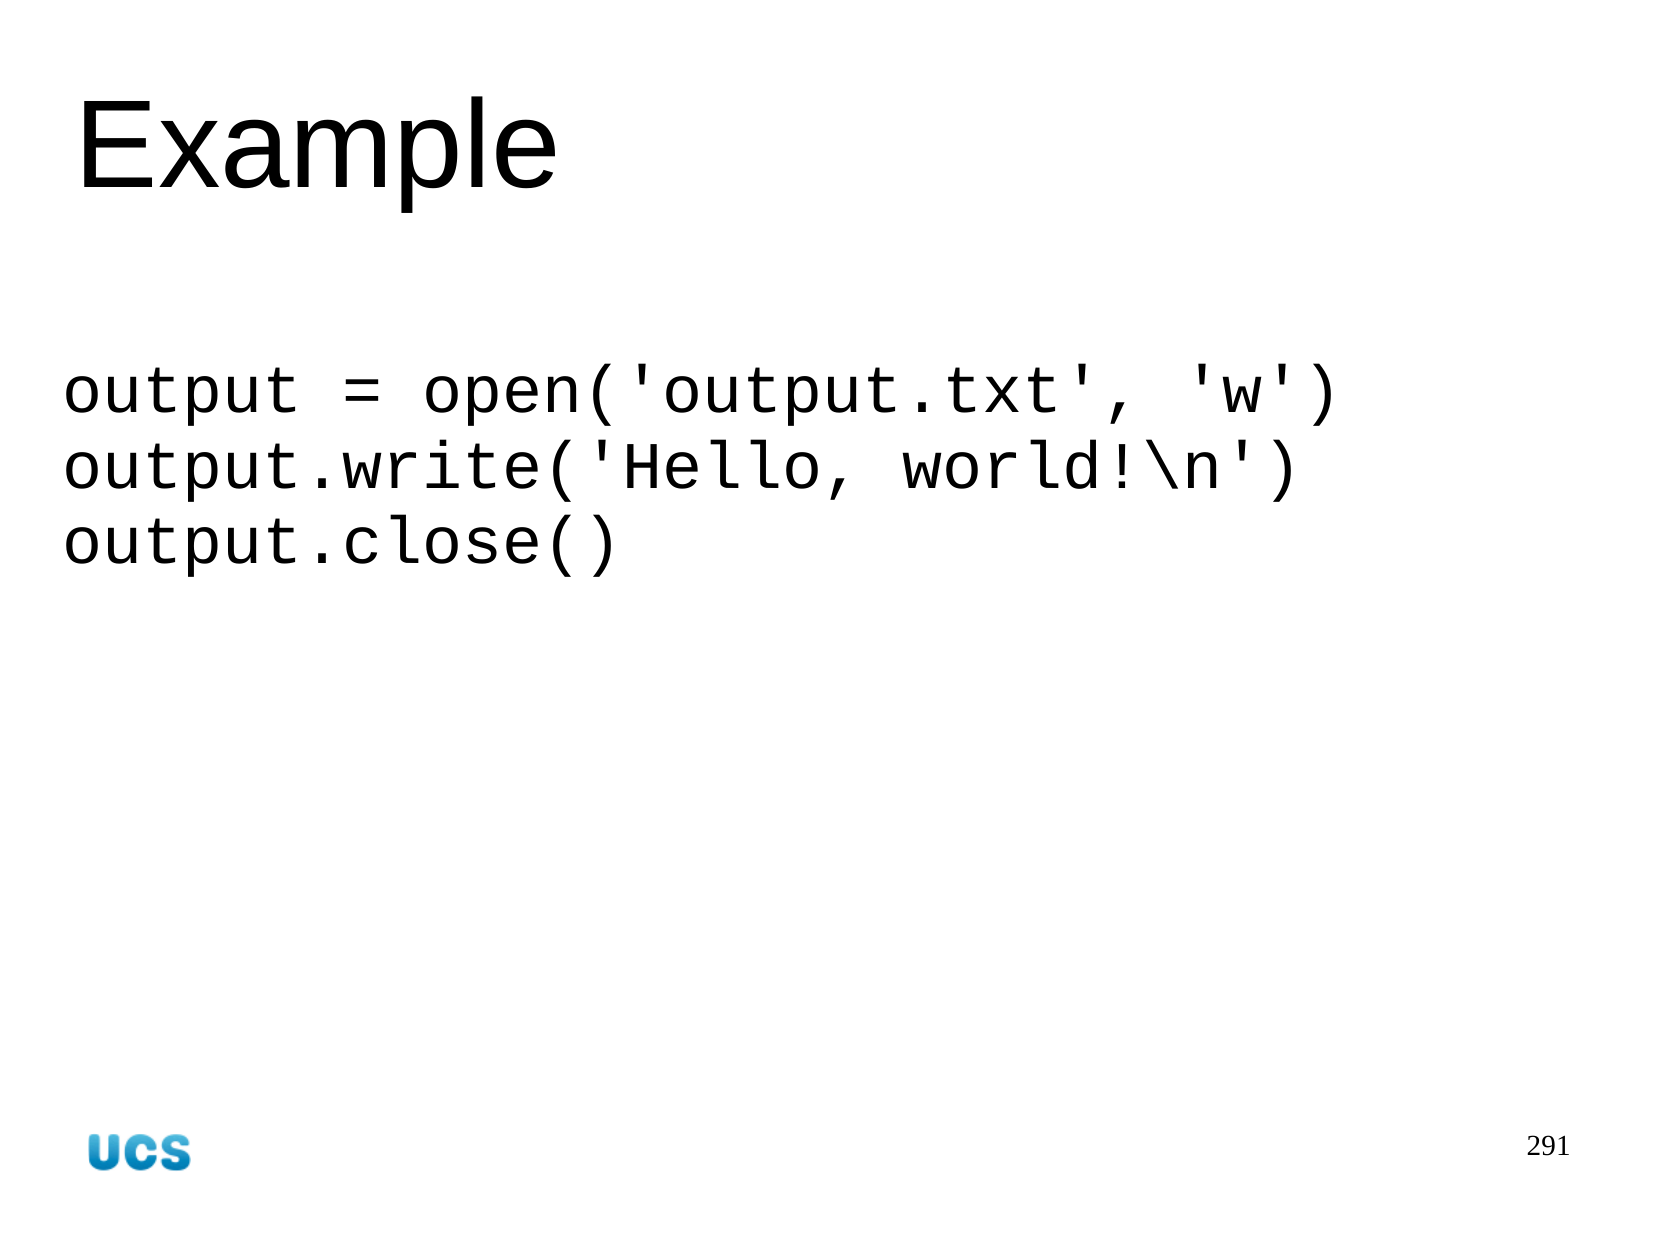

Example
output = open('output.txt', 'w')
output.write('Hello, world!\n')
output.close()
291